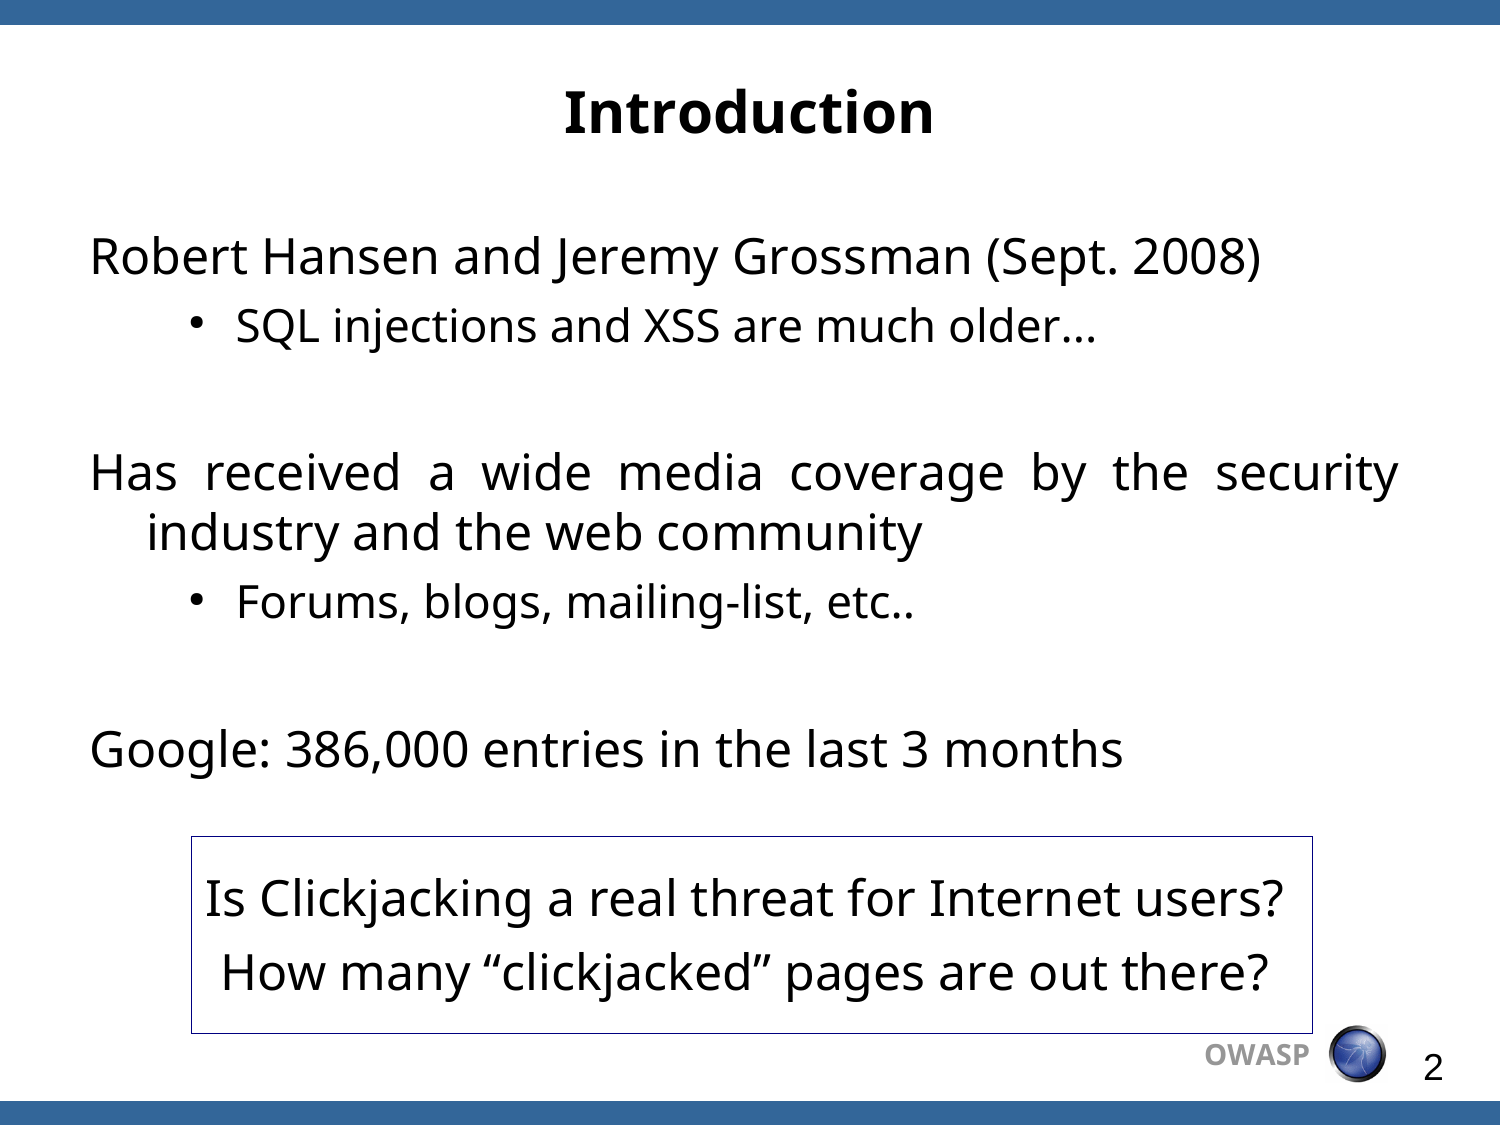

# Introduction
Robert Hansen and Jeremy Grossman (Sept. 2008)
SQL injections and XSS are much older...
Has received a wide media coverage by the security industry and the web community
Forums, blogs, mailing-list, etc..
Google: 386,000 entries in the last 3 months
Is Clickjacking a real threat for Internet users?
How many “clickjacked” pages are out there?
2